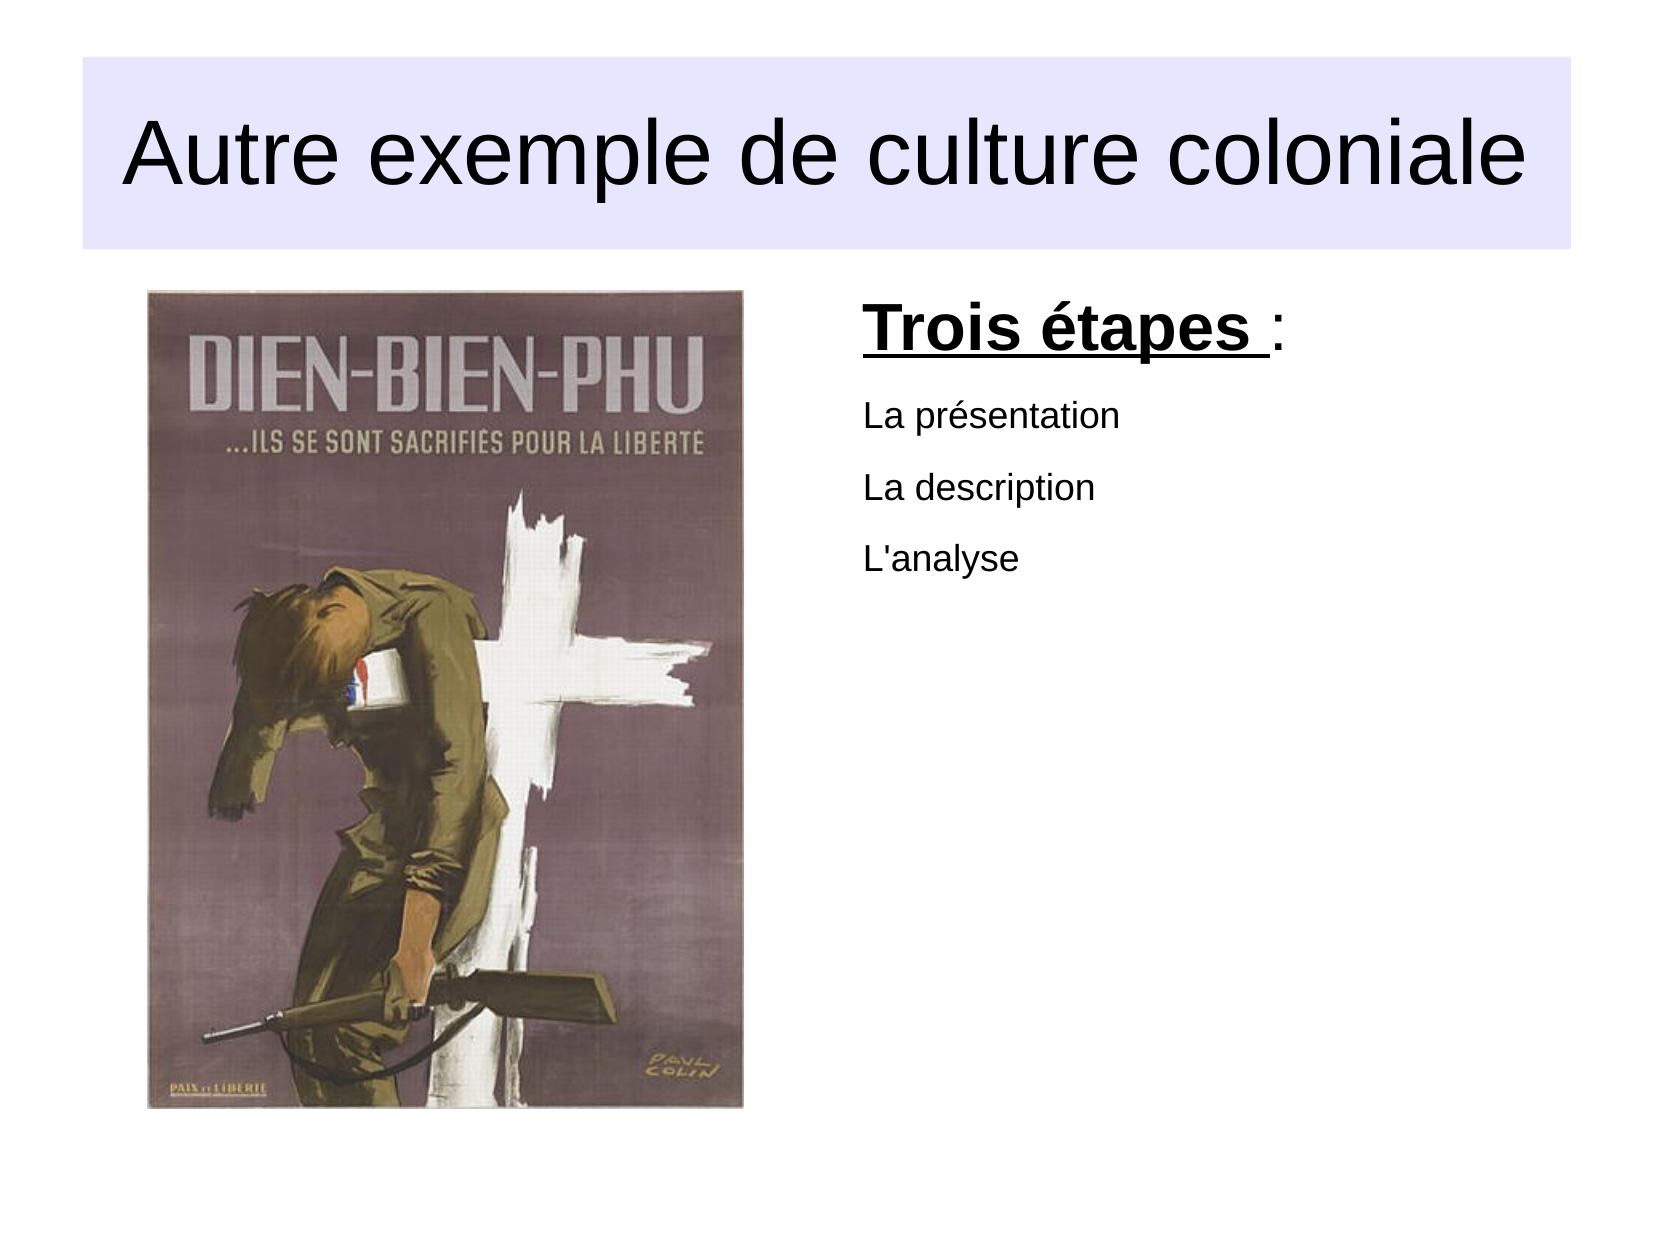

# Autre exemple de culture coloniale
Trois étapes :
La présentation
La description
L'analyse